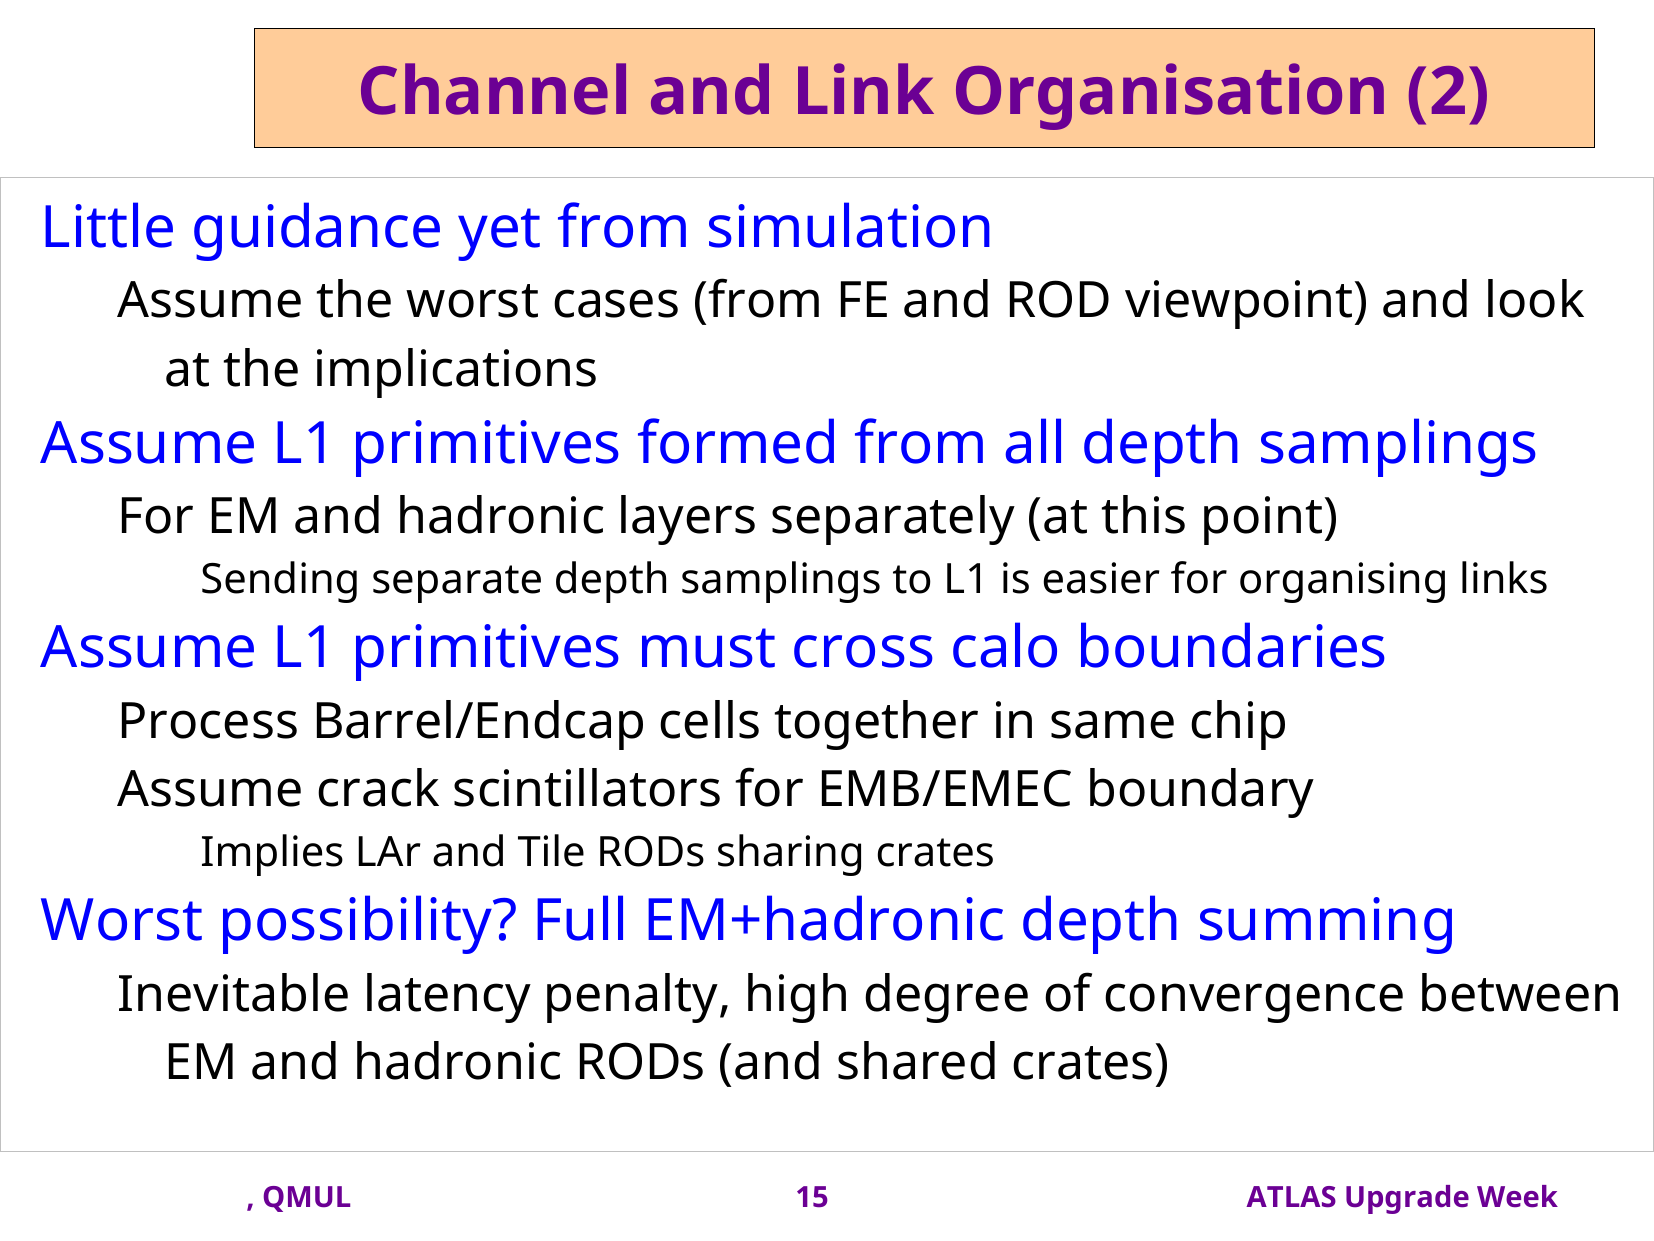

# Channel and Link Organisation (2)
Little guidance yet from simulation
Assume the worst cases (from FE and ROD viewpoint) and look at the implications
Assume L1 primitives formed from all depth samplings
For EM and hadronic layers separately (at this point)
Sending separate depth samplings to L1 is easier for organising links
Assume L1 primitives must cross calo boundaries
Process Barrel/Endcap cells together in same chip
Assume crack scintillators for EMB/EMEC boundary
Implies LAr and Tile RODs sharing crates
Worst possibility? Full EM+hadronic depth summing
Inevitable latency penalty, high degree of convergence between EM and hadronic RODs (and shared crates)